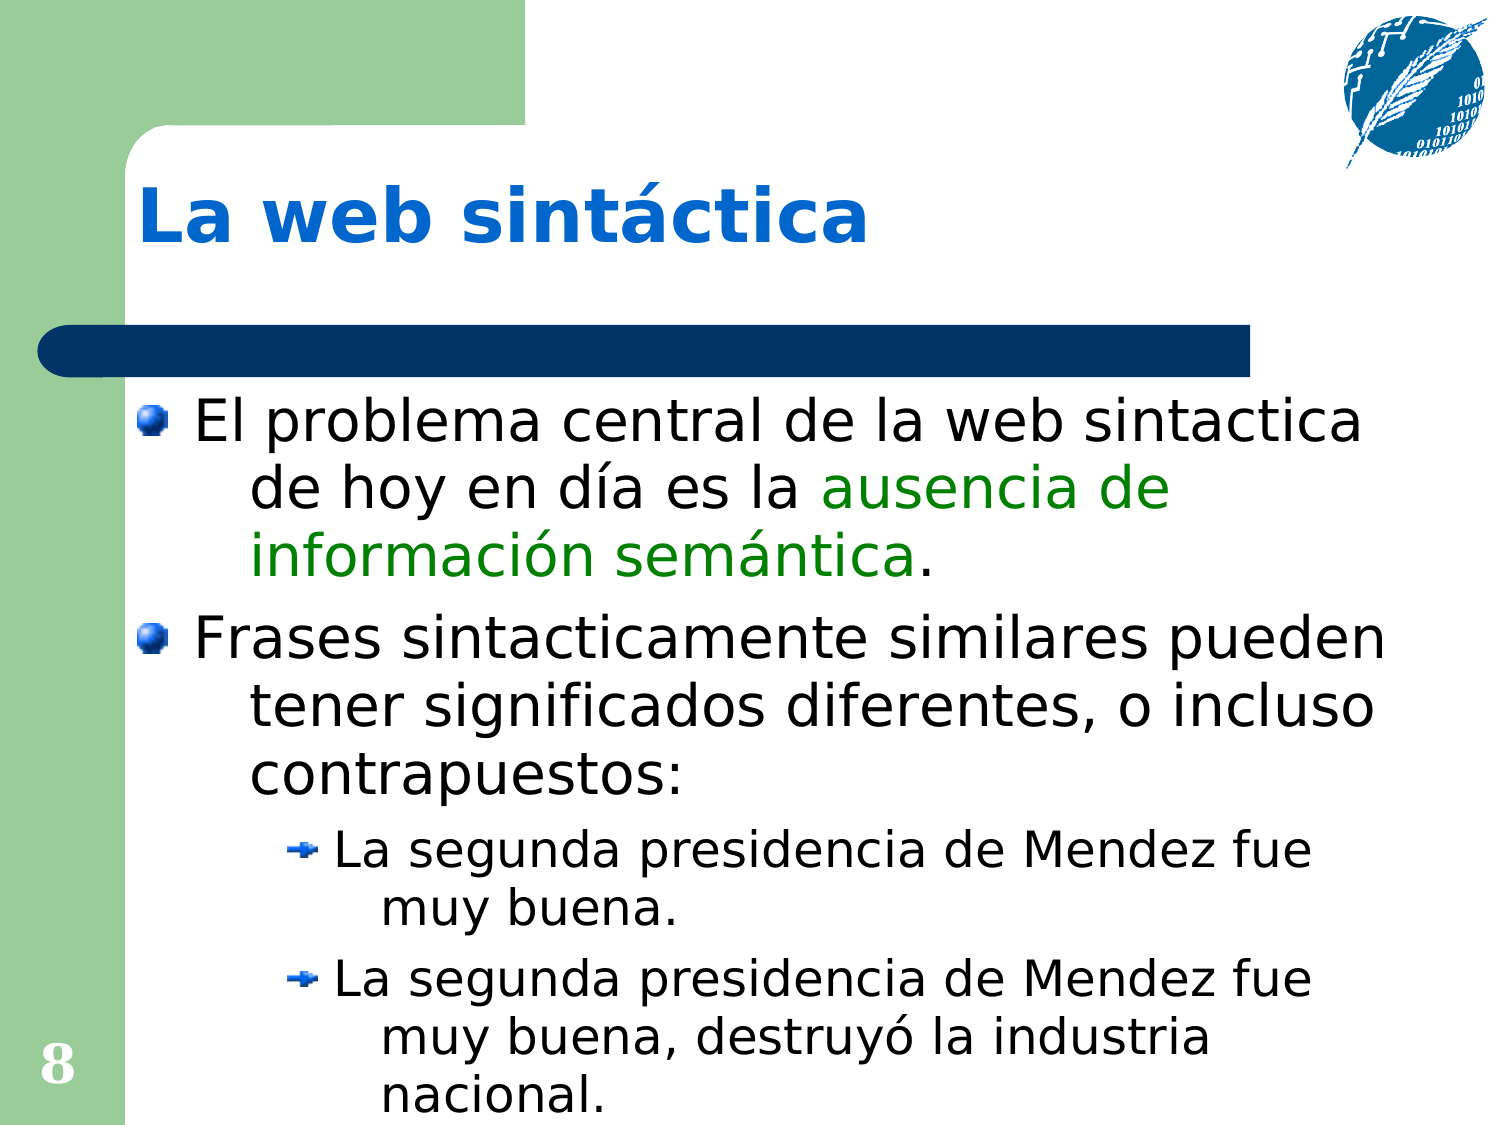

# La web sintáctica
El problema central de la web sintactica de hoy en día es la ausencia de información semántica.
Frases sintacticamente similares pueden tener significados diferentes, o incluso contrapuestos:
La segunda presidencia de Mendez fue muy buena.
La segunda presidencia de Mendez fue muy buena, destruyó la industria nacional.
8